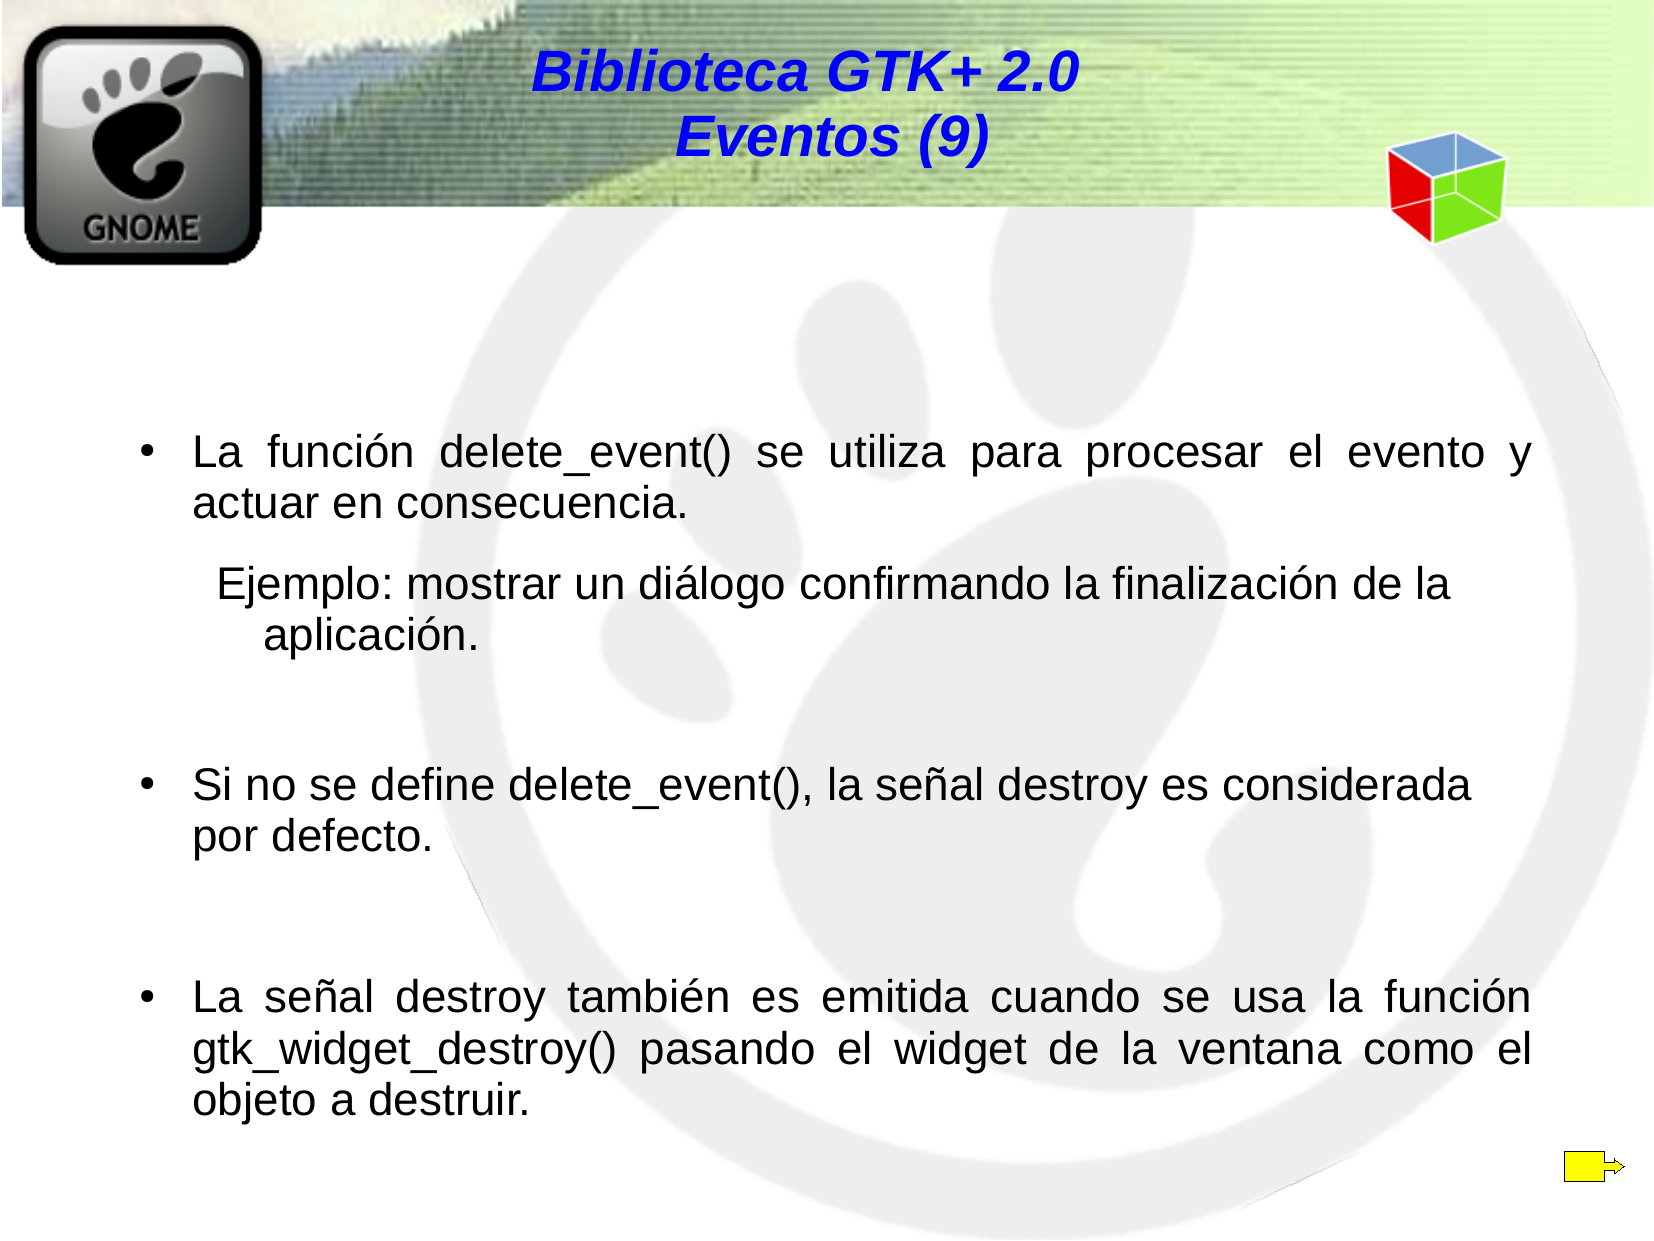

# Biblioteca GTK+ 2.0 Eventos (9)
La función delete_event() se utiliza para procesar el evento y actuar en consecuencia.
Ejemplo: mostrar un diálogo confirmando la finalización de la aplicación.
Si no se define delete_event(), la señal destroy es considerada por defecto.
La señal destroy también es emitida cuando se usa la función gtk_widget_destroy() pasando el widget de la ventana como el objeto a destruir.